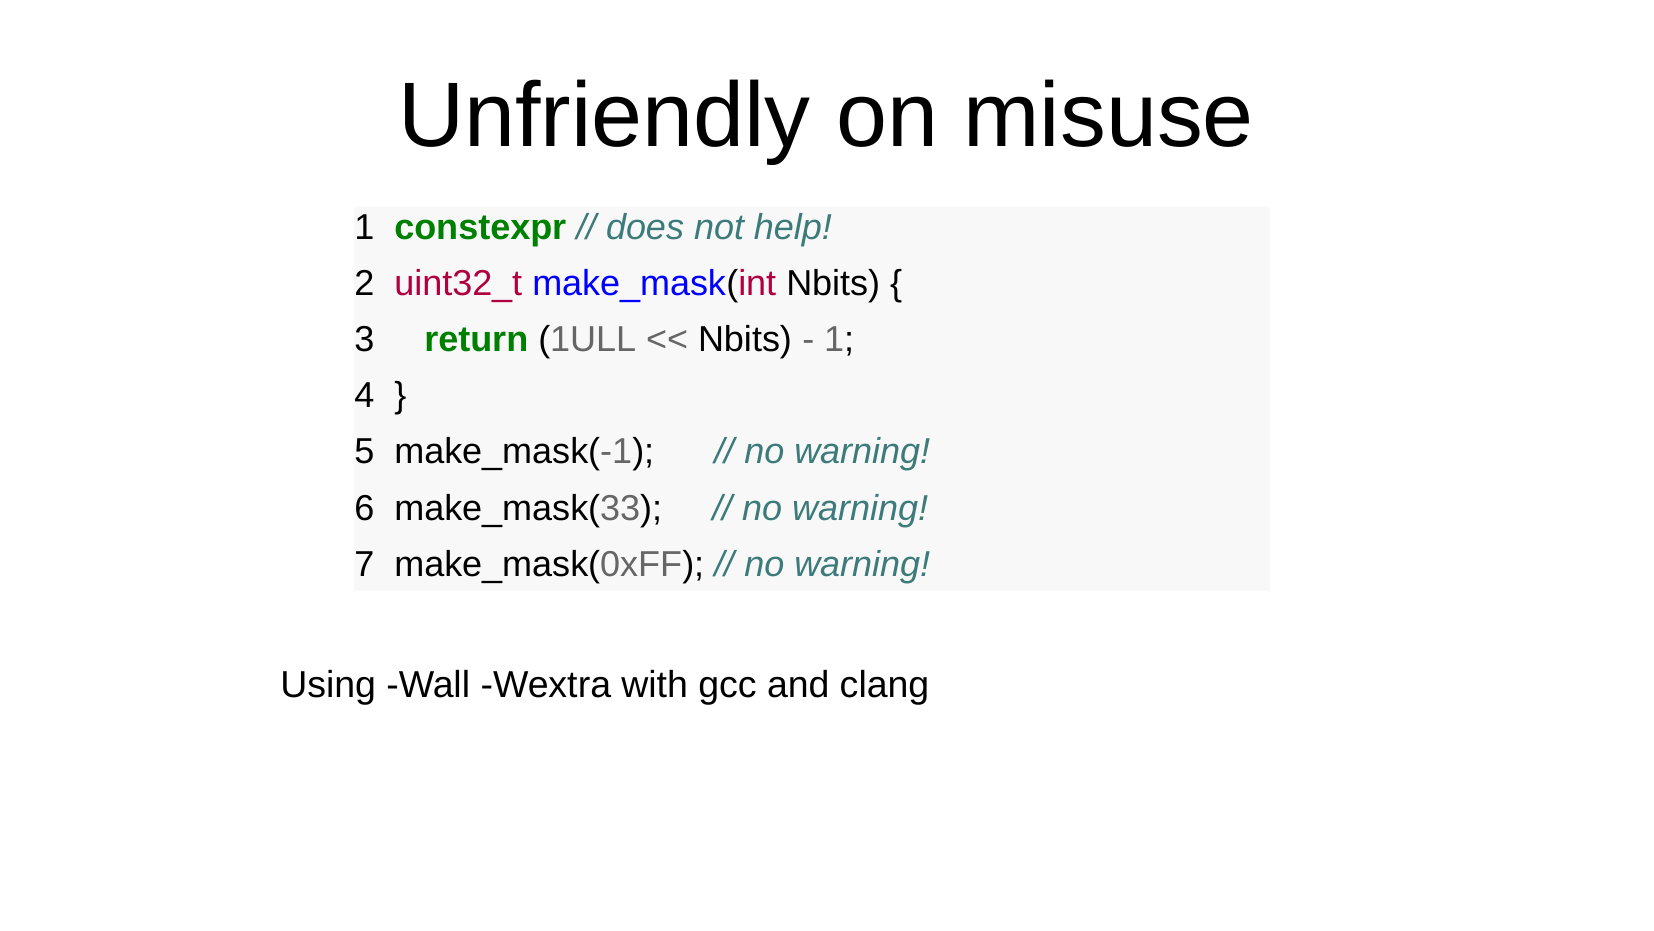

# Unfriendly on misuse
1 constexpr // does not help!
2 uint32_t make_mask(int Nbits) {
3 return (1ULL << Nbits) - 1;
4 }
5 make_mask(-1); // no warning!
6 make_mask(33); // no warning!
7 make_mask(0xFF); // no warning!
Using -Wall -Wextra with gcc and clang